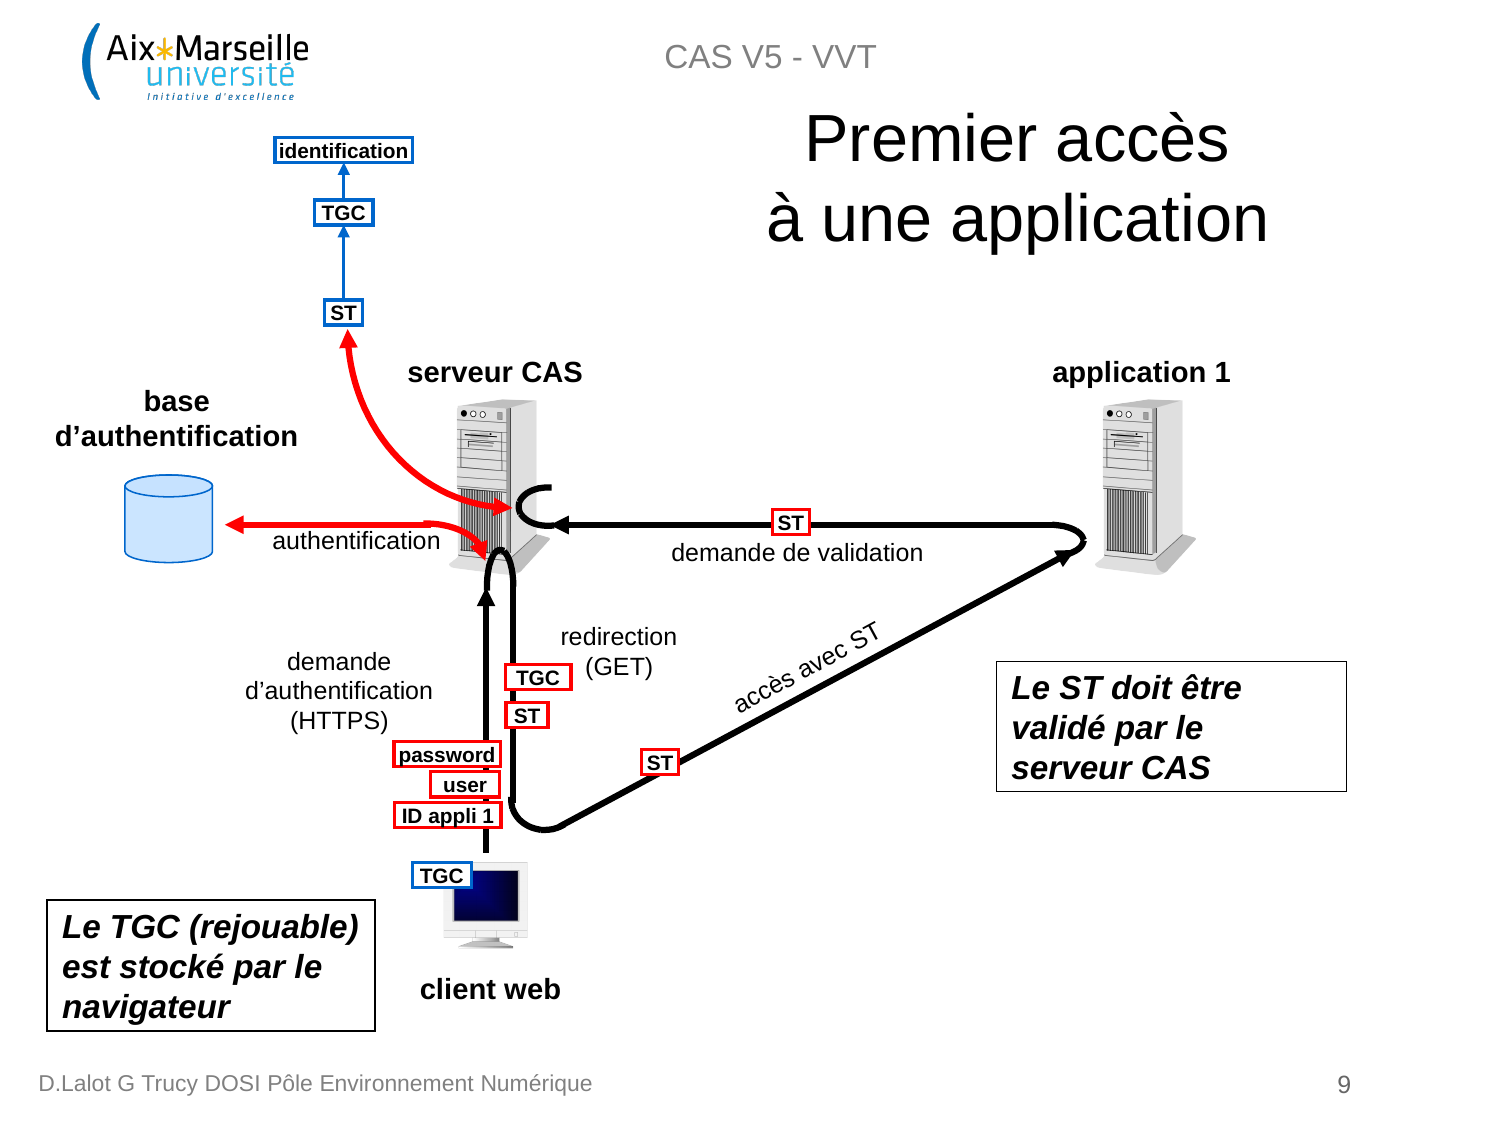

# Premier accès à une application
identification
TGC
ST
serveur CAS
application 1
base
d’authentification
ST
demande de validation
authentification
accès avec ST
ST
demande
d’authentification
(HTTPS)
password
user
ID appli 1
redirection
(GET)
TGC
ST
Le ST doit être validé par le serveur CAS
TGC
Le TGC (rejouable) est stocké par le navigateur
client web